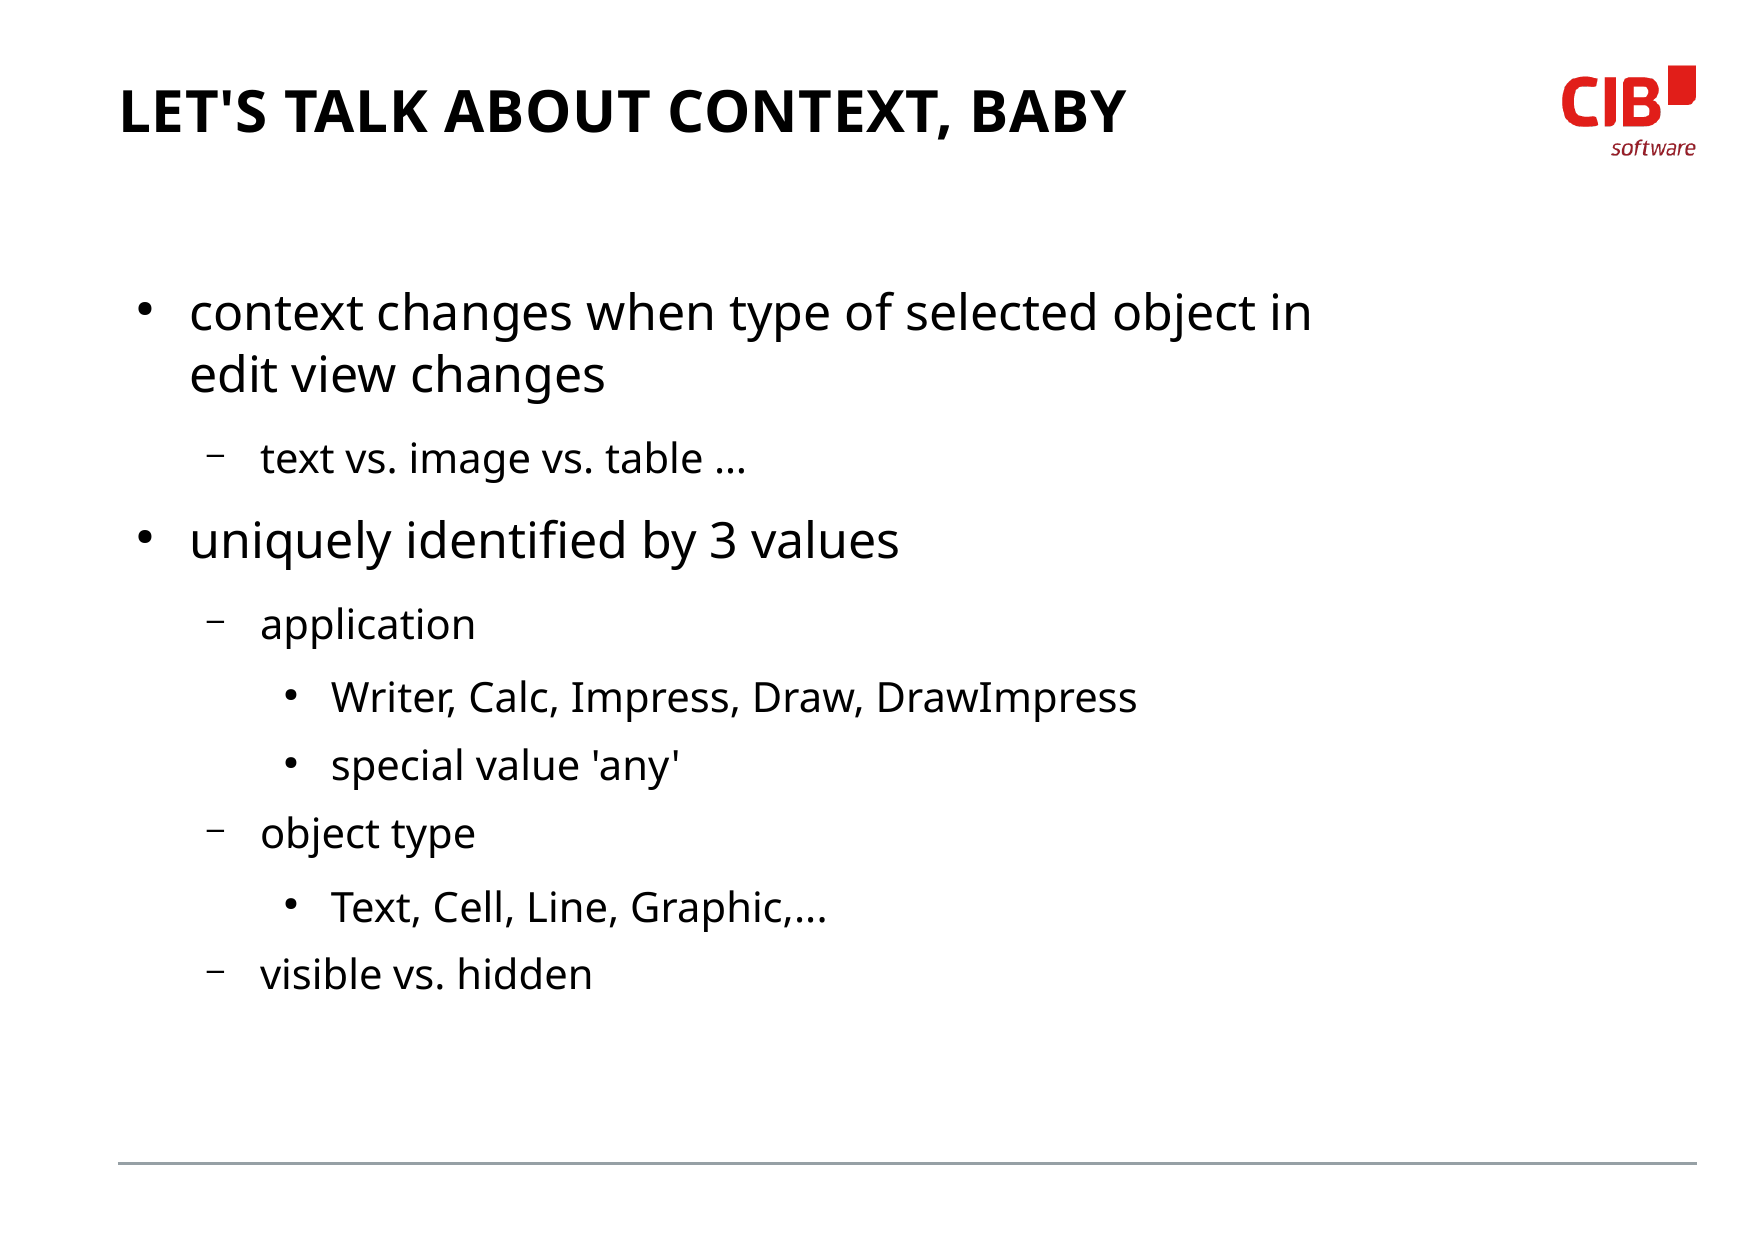

# Let's talk about Context, Babyl
context changes when type of selected object in edit view changes
text vs. image vs. table …
uniquely identified by 3 values
application
Writer, Calc, Impress, Draw, DrawImpress
special value 'any'
object type
Text, Cell, Line, Graphic,...
visible vs. hidden